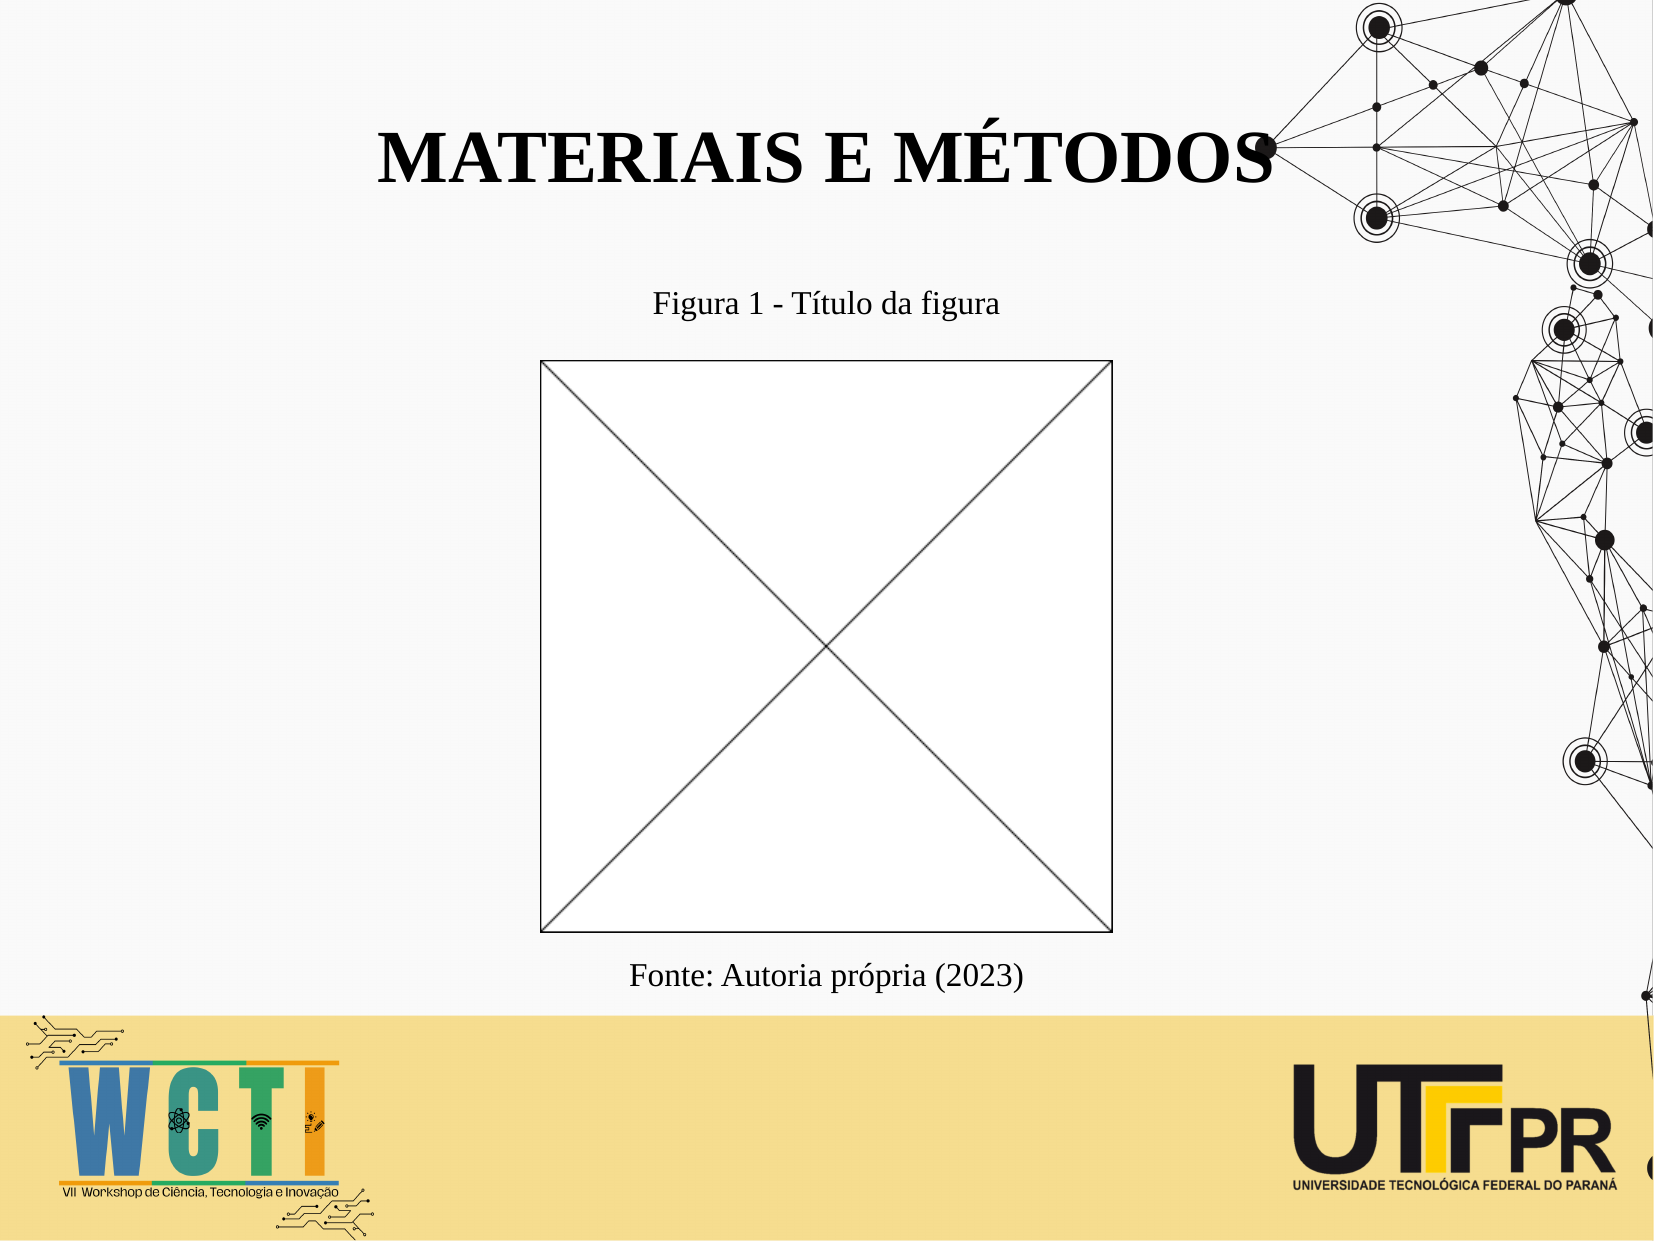

Materiais e métodos
Figura 1 - Título da figura
Fonte: Autoria própria (2023)